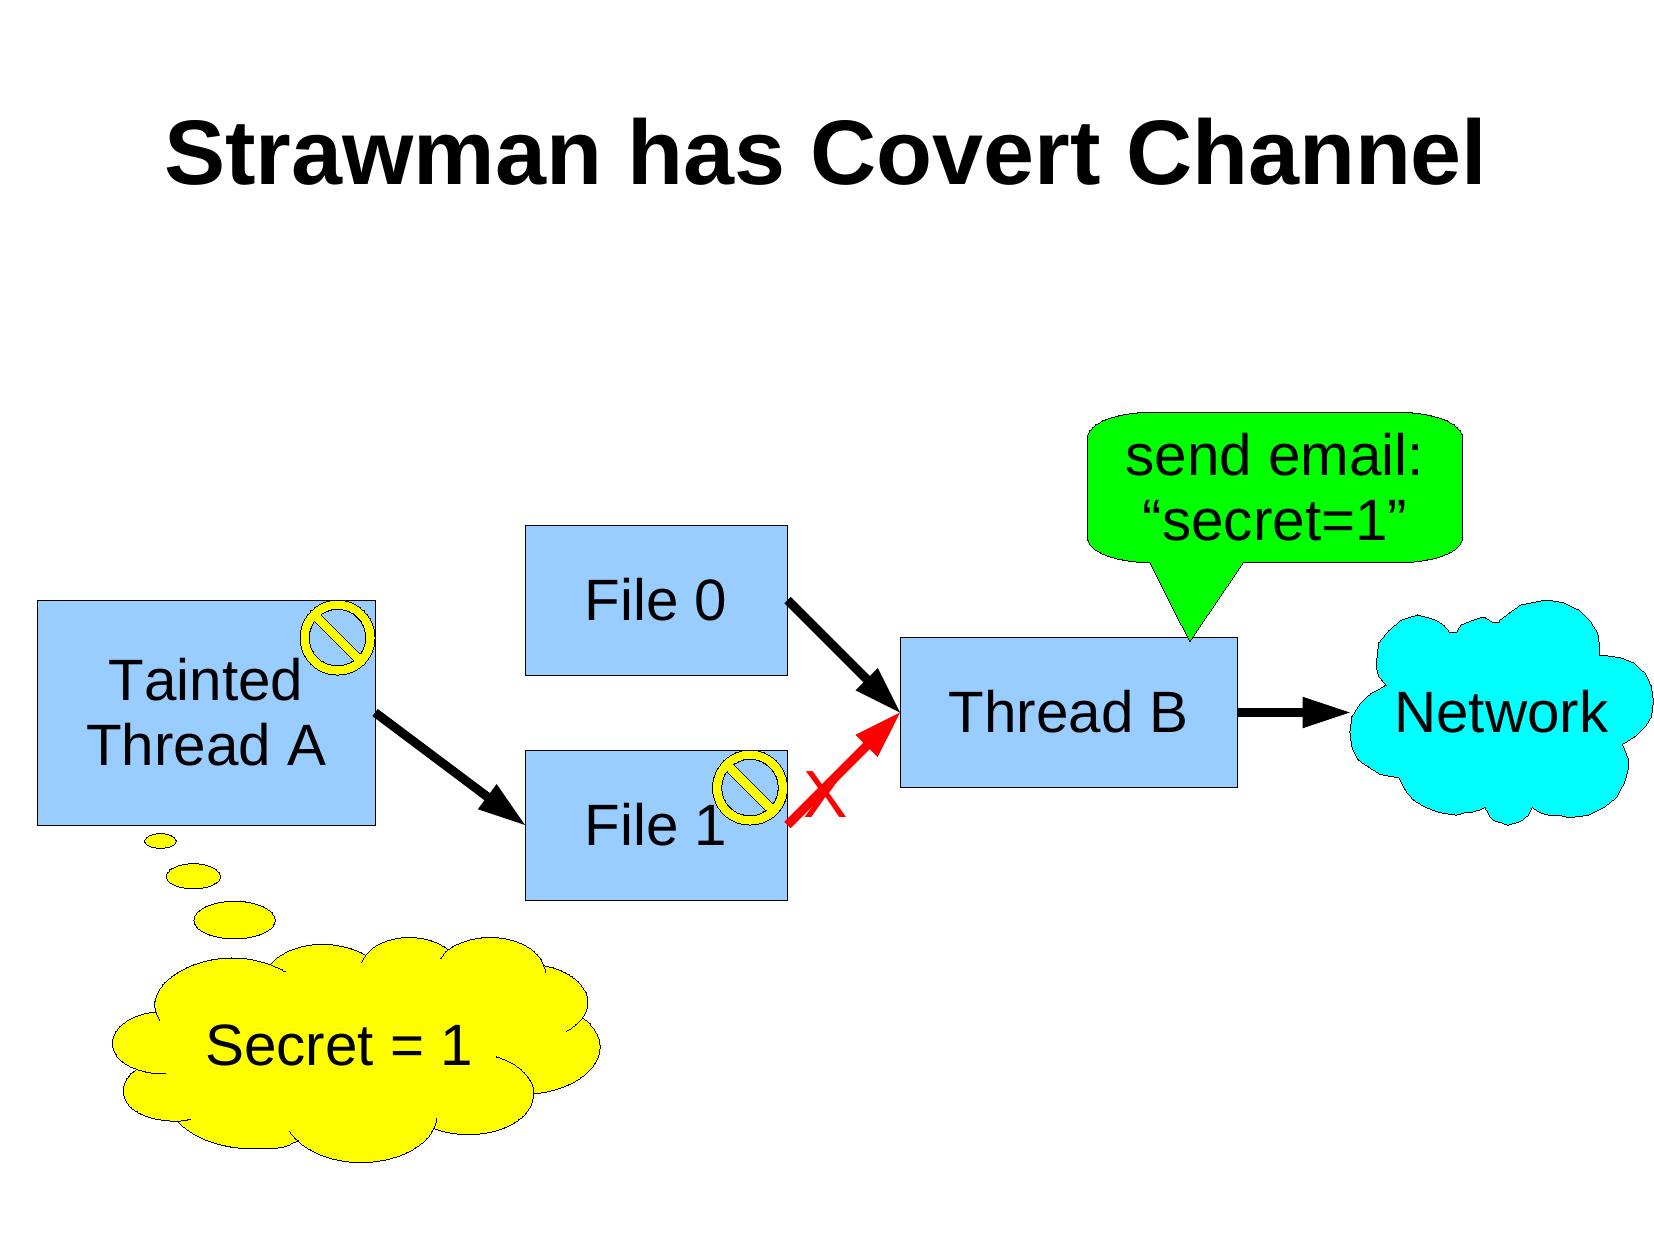

# Strawman has Covert Channel
send email: “secret=1”
File 0
Tainted
Thread A
Network
Thread B
File 1
X
Secret = 1